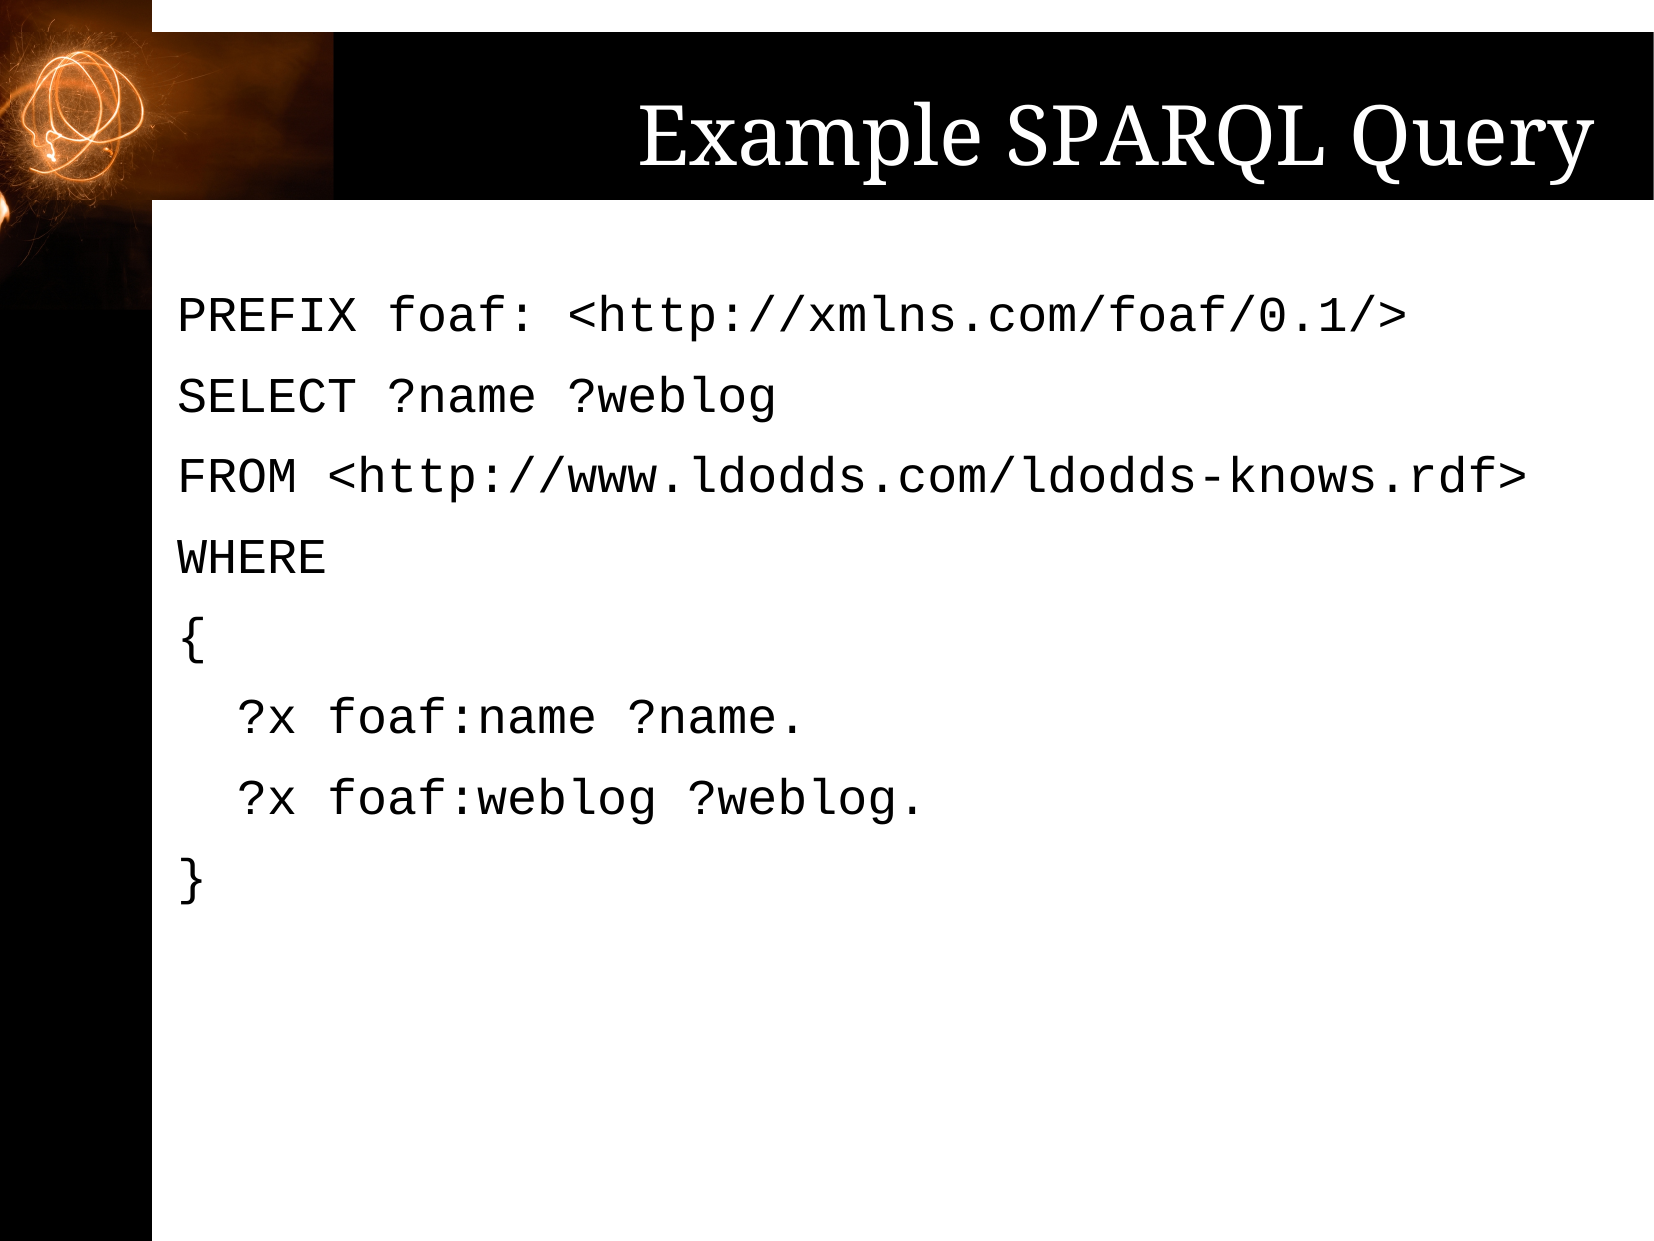

# Example SPARQL Query
PREFIX foaf: <http://xmlns.com/foaf/0.1/>
SELECT ?name ?weblog
FROM <http://www.ldodds.com/ldodds-knows.rdf>
WHERE
{
 ?x foaf:name ?name.
 ?x foaf:weblog ?weblog.
}